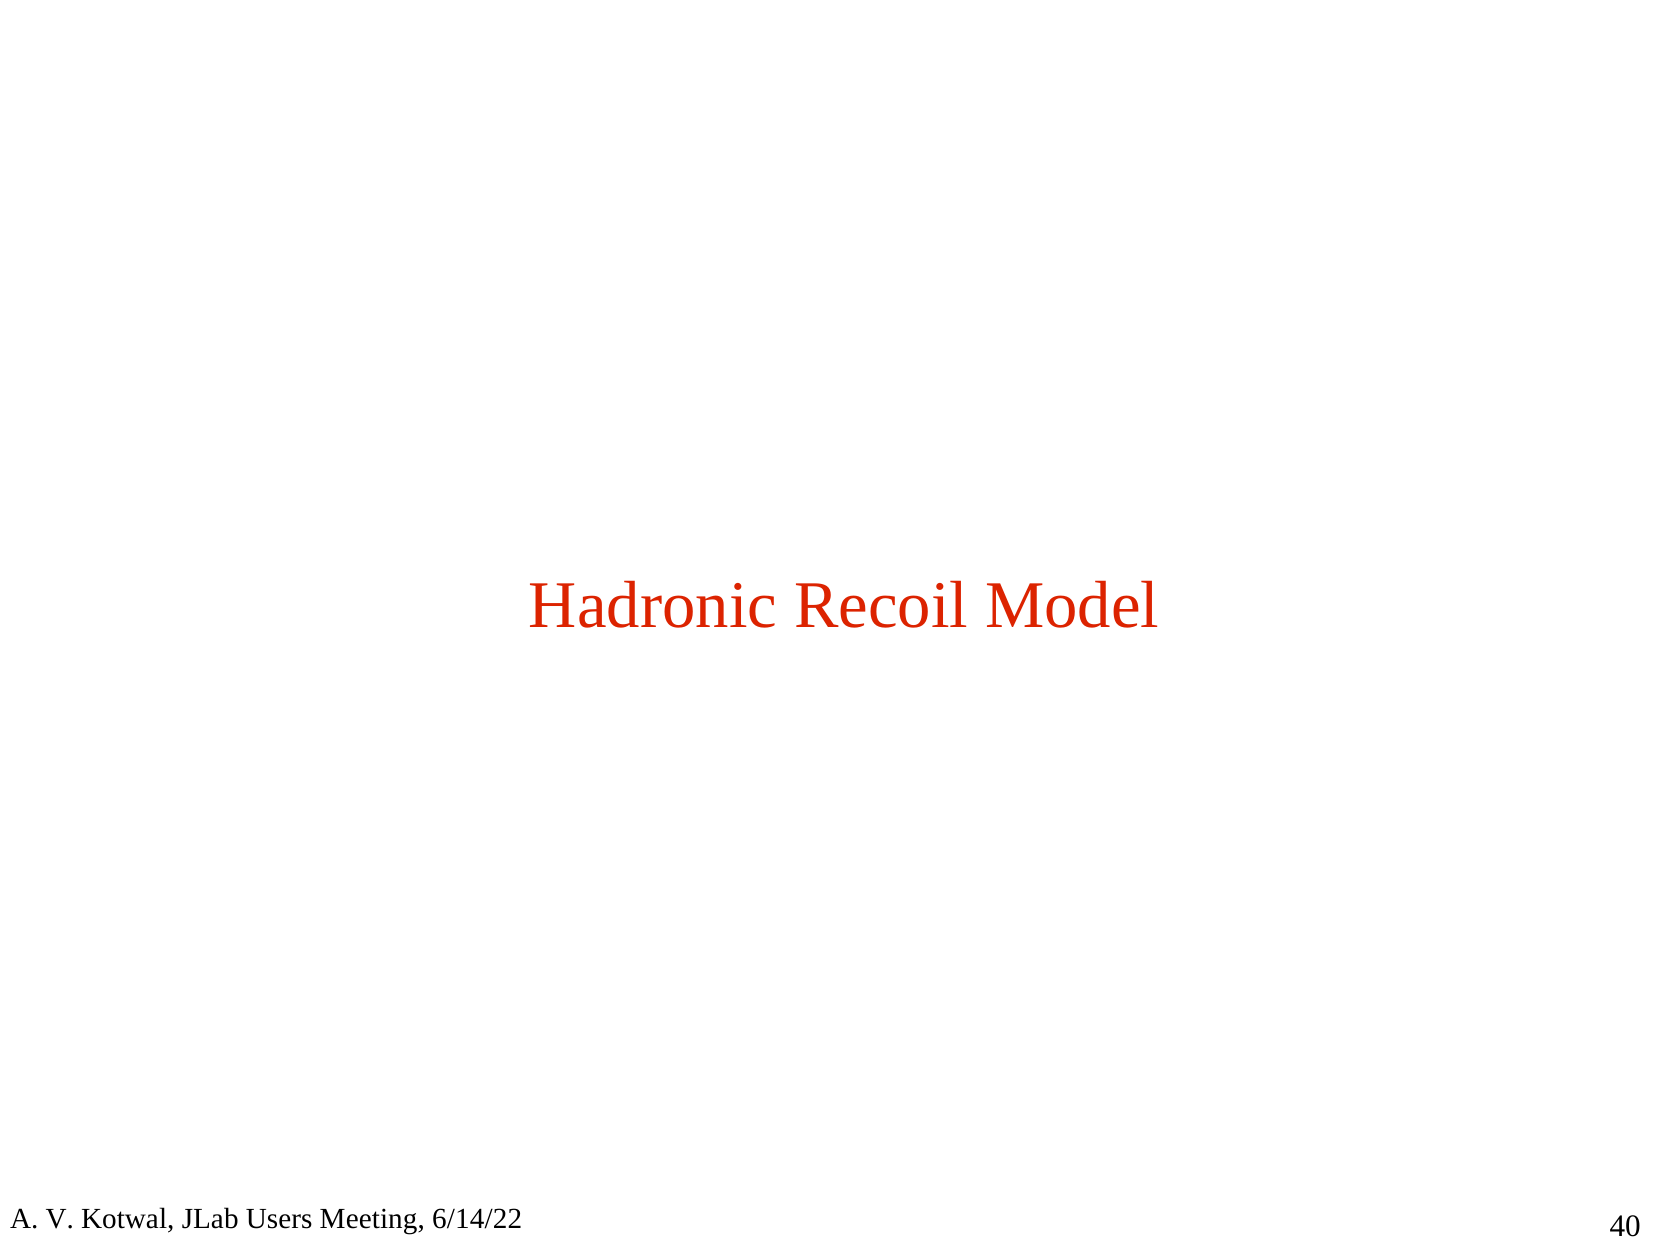

# Hadronic Recoil Model
A. V. Kotwal, JLab Users Meeting, 6/14/22